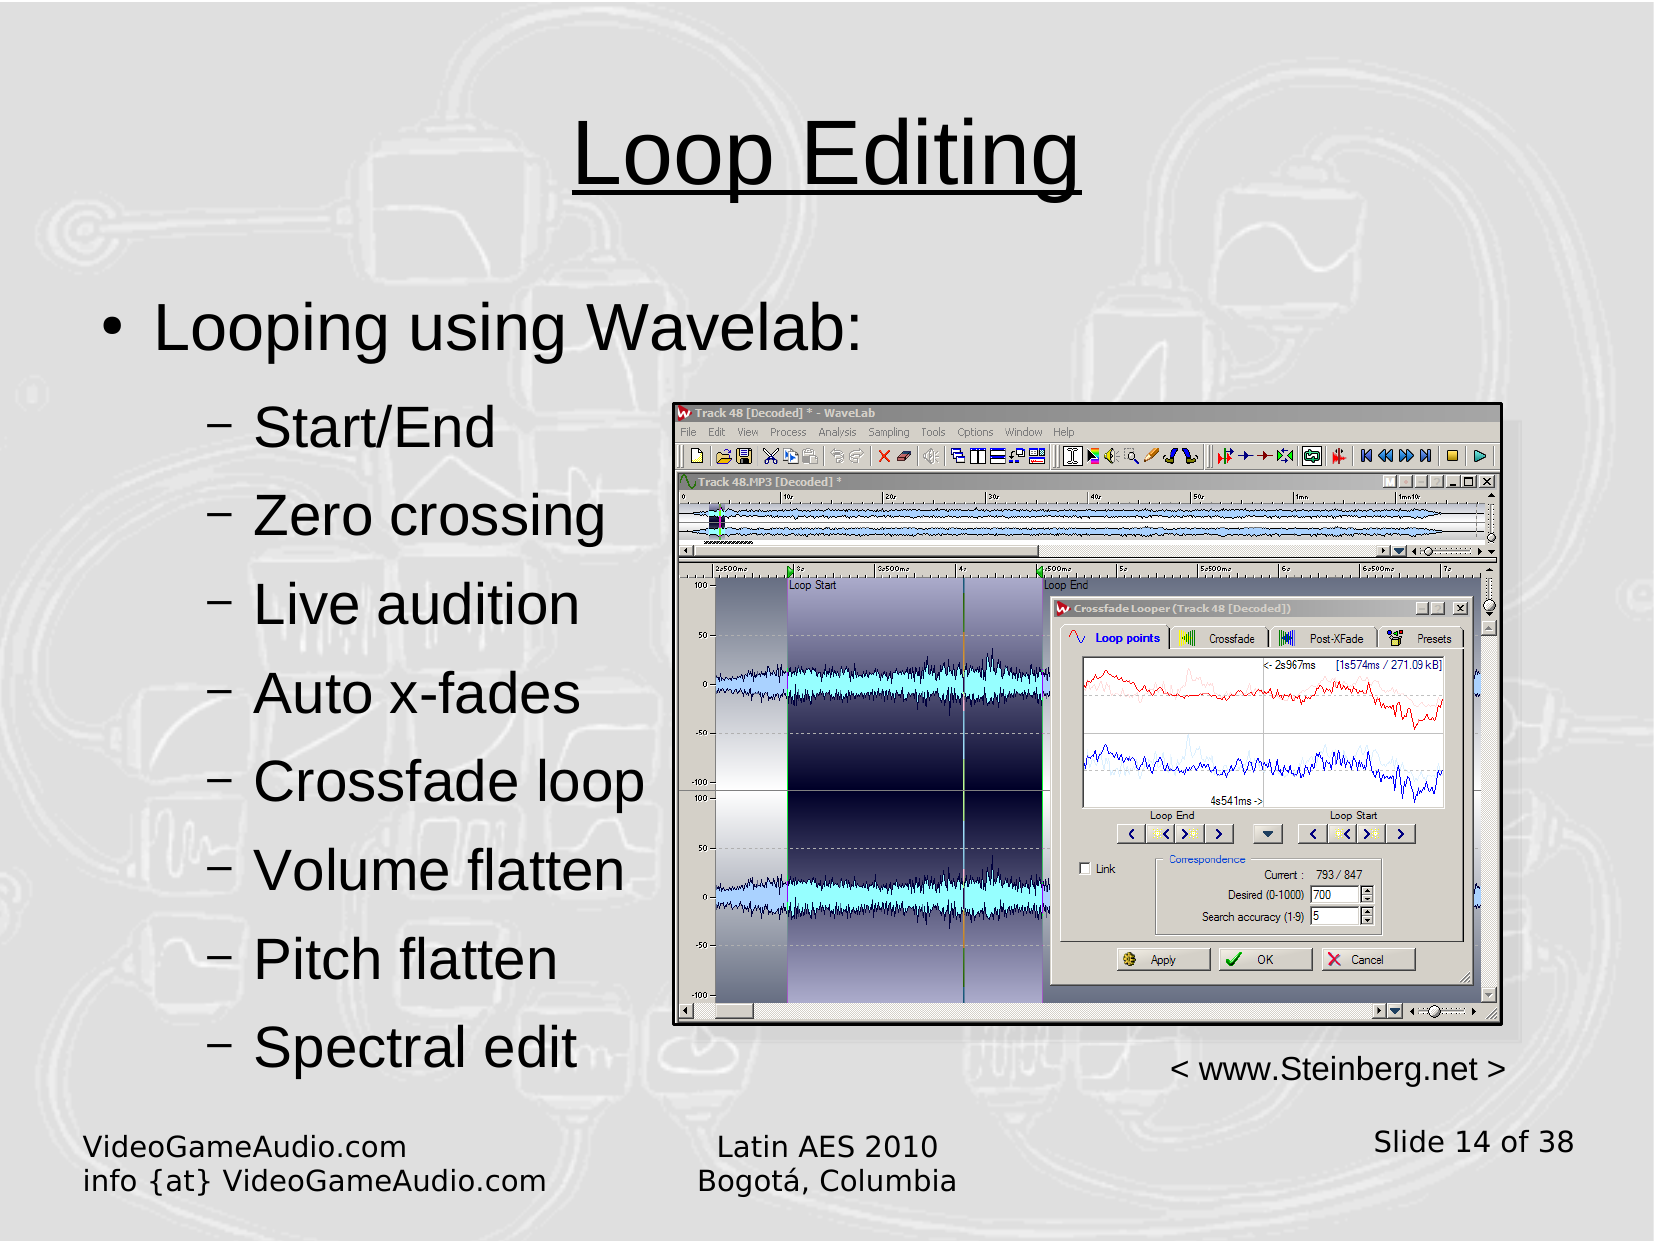

# Loop Editing
Looping using Wavelab:
Start/End
Zero crossing
Live audition
Auto x-fades
Crossfade loop
Volume flatten
Pitch flatten
Spectral edit
< www.Steinberg.net >
14